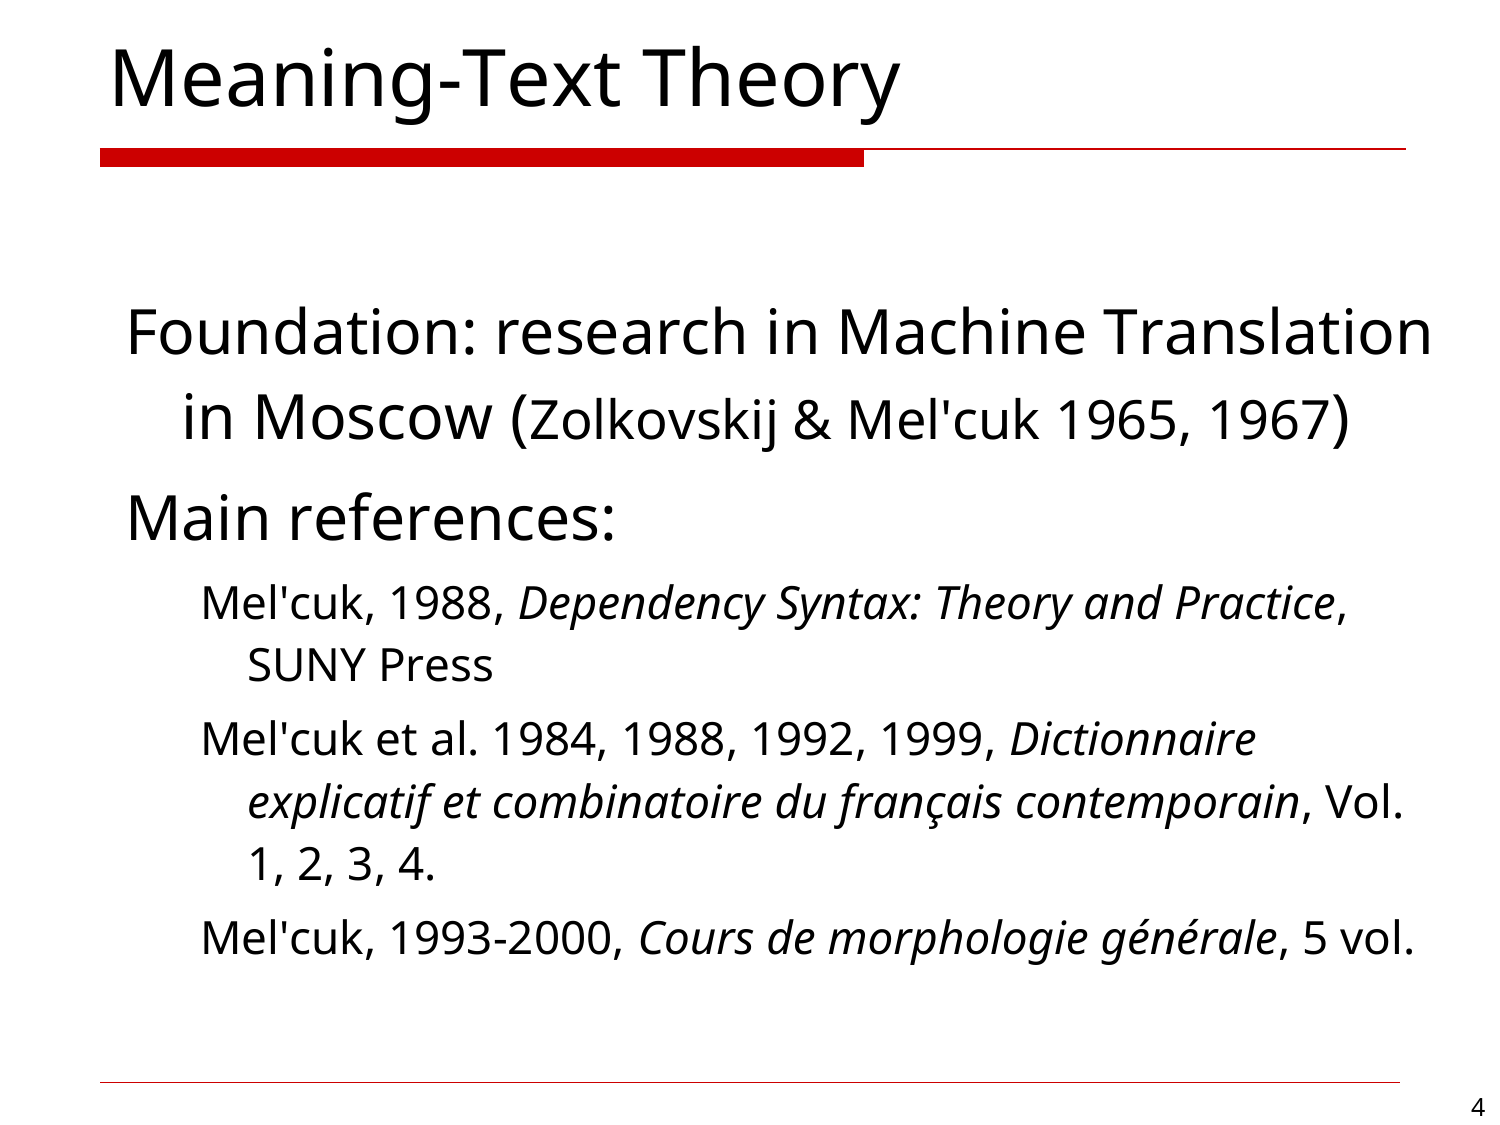

# Meaning-Text Theory
Foundation: research in Machine Translation in Moscow (Zolkovskij & Mel'cuk 1965, 1967)
Main references:
Mel'cuk, 1988, Dependency Syntax: Theory and Practice, SUNY Press
Mel'cuk et al. 1984, 1988, 1992, 1999, Dictionnaire explicatif et combinatoire du français contemporain, Vol. 1, 2, 3, 4.
Mel'cuk, 1993-2000, Cours de morphologie générale, 5 vol.
4